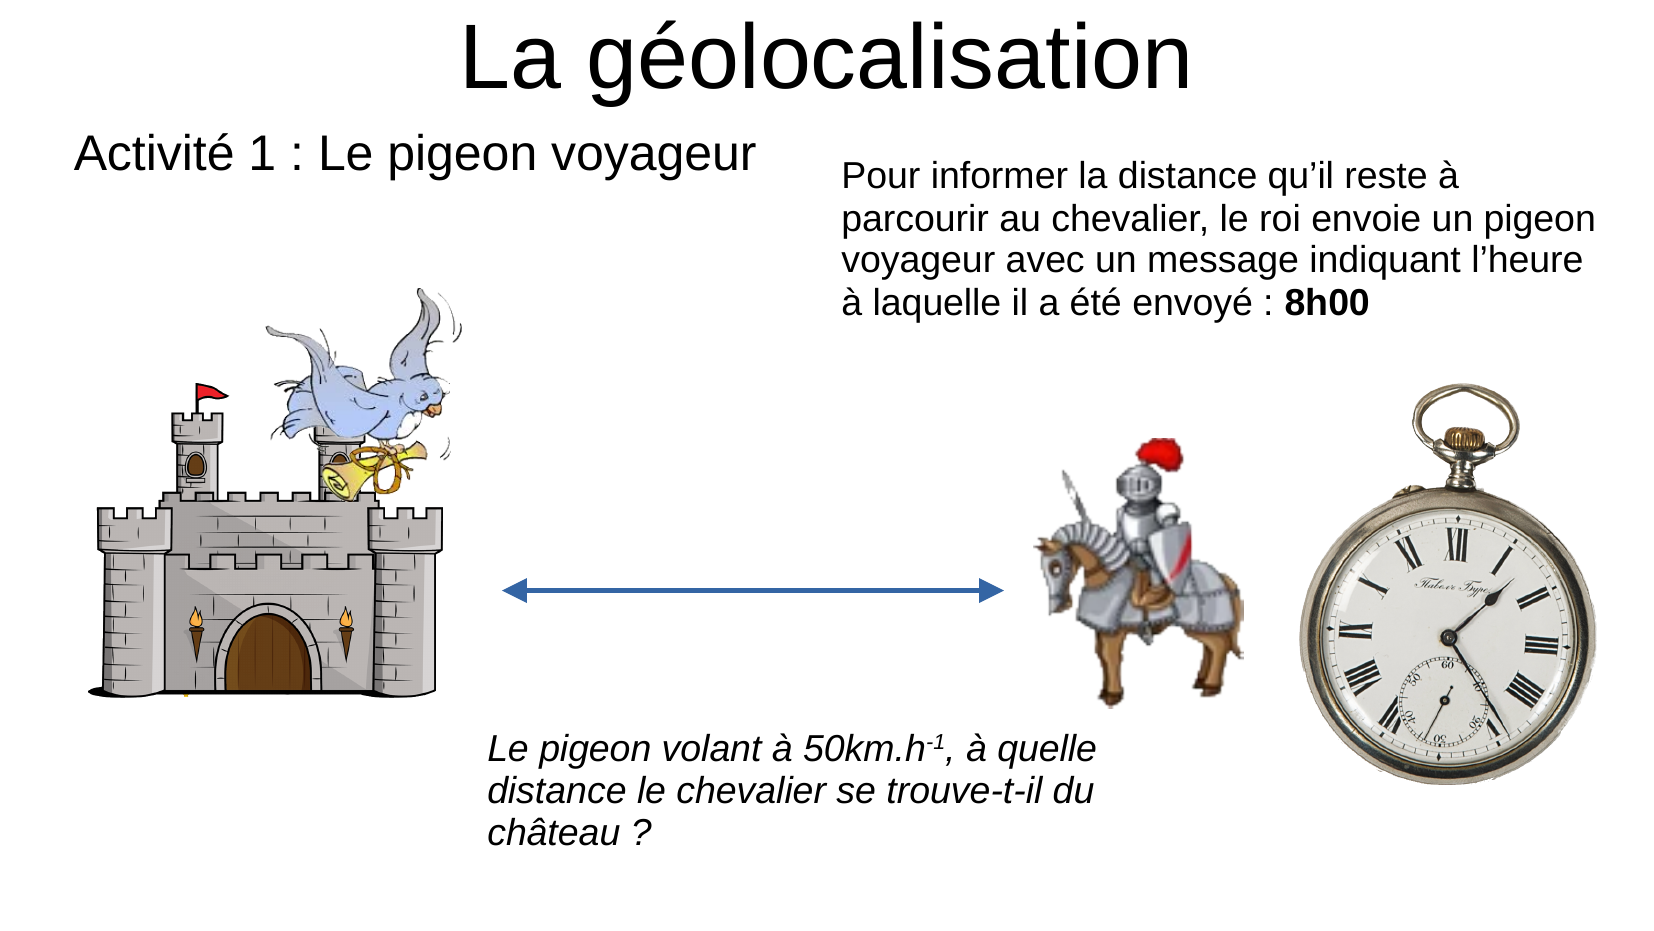

# La géolocalisation
Activité 1 : Le pigeon voyageur
Pour informer la distance qu’il reste à parcourir au chevalier, le roi envoie un pigeon voyageur avec un message indiquant l’heure à laquelle il a été envoyé : 8h00
Le pigeon volant à 50km.h-1, à quelle distance le chevalier se trouve-t-il du château ?